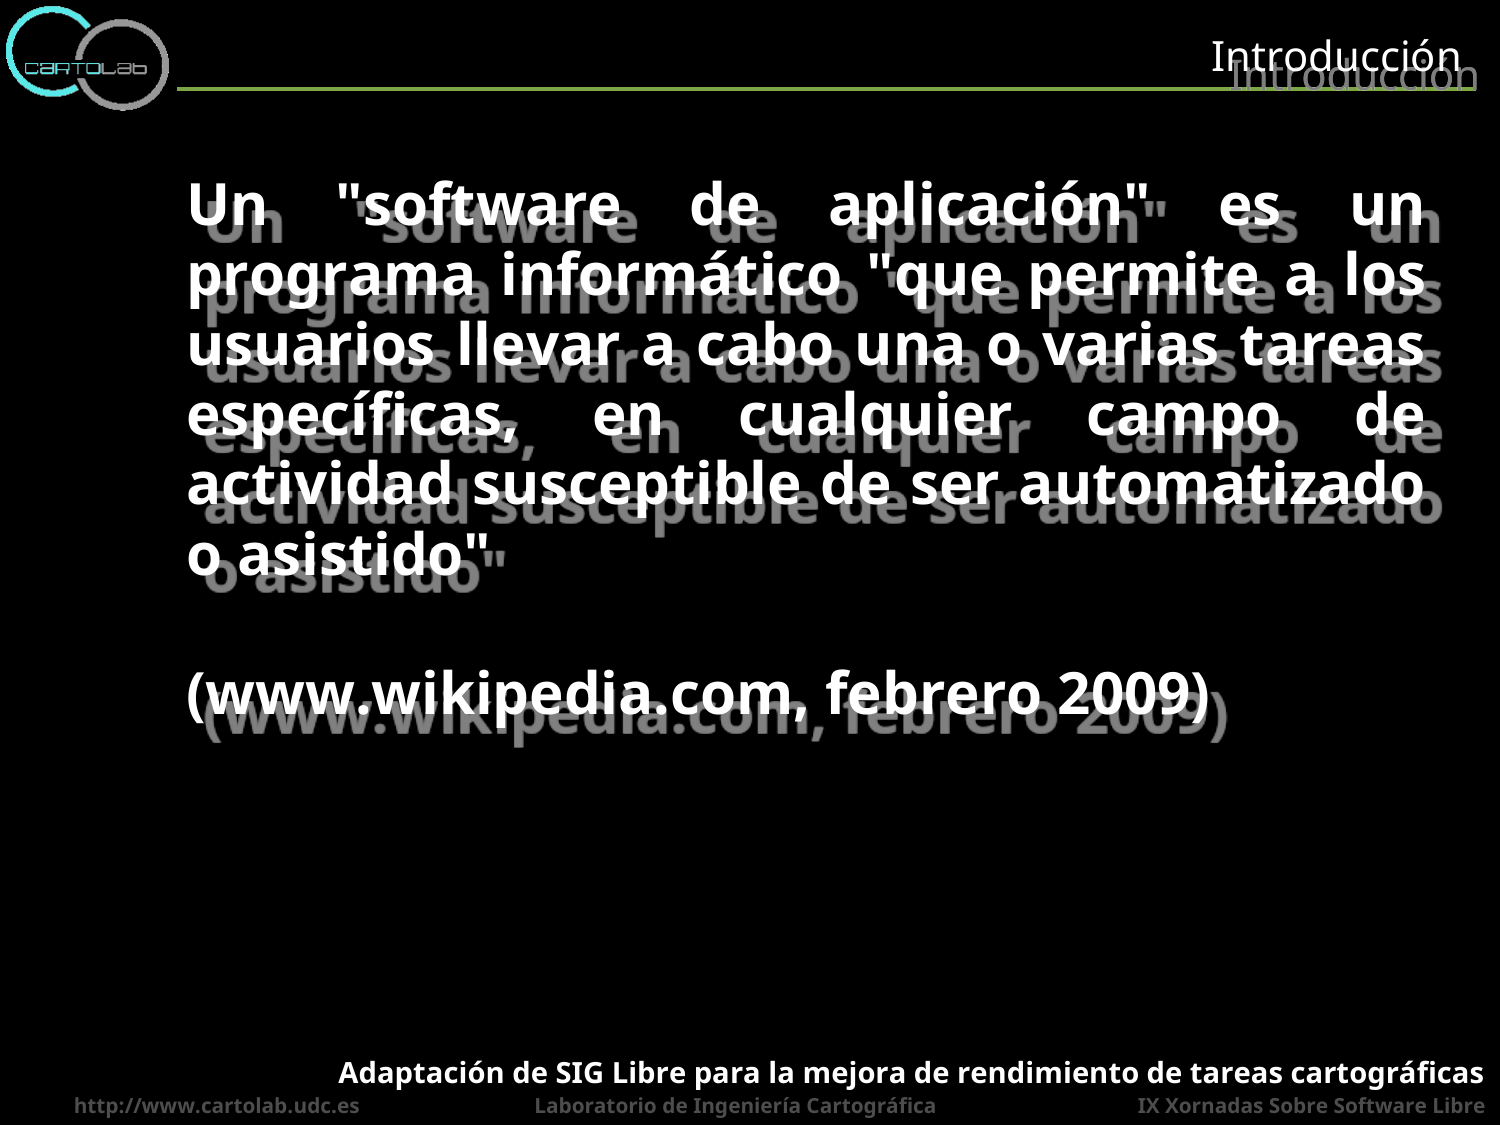

Introducción
Un "software de aplicación" es un programa informático "que permite a los usuarios llevar a cabo una o varias tareas específicas, en cualquier campo de actividad susceptible de ser automatizado o asistido"
(www.wikipedia.com, febrero 2009)